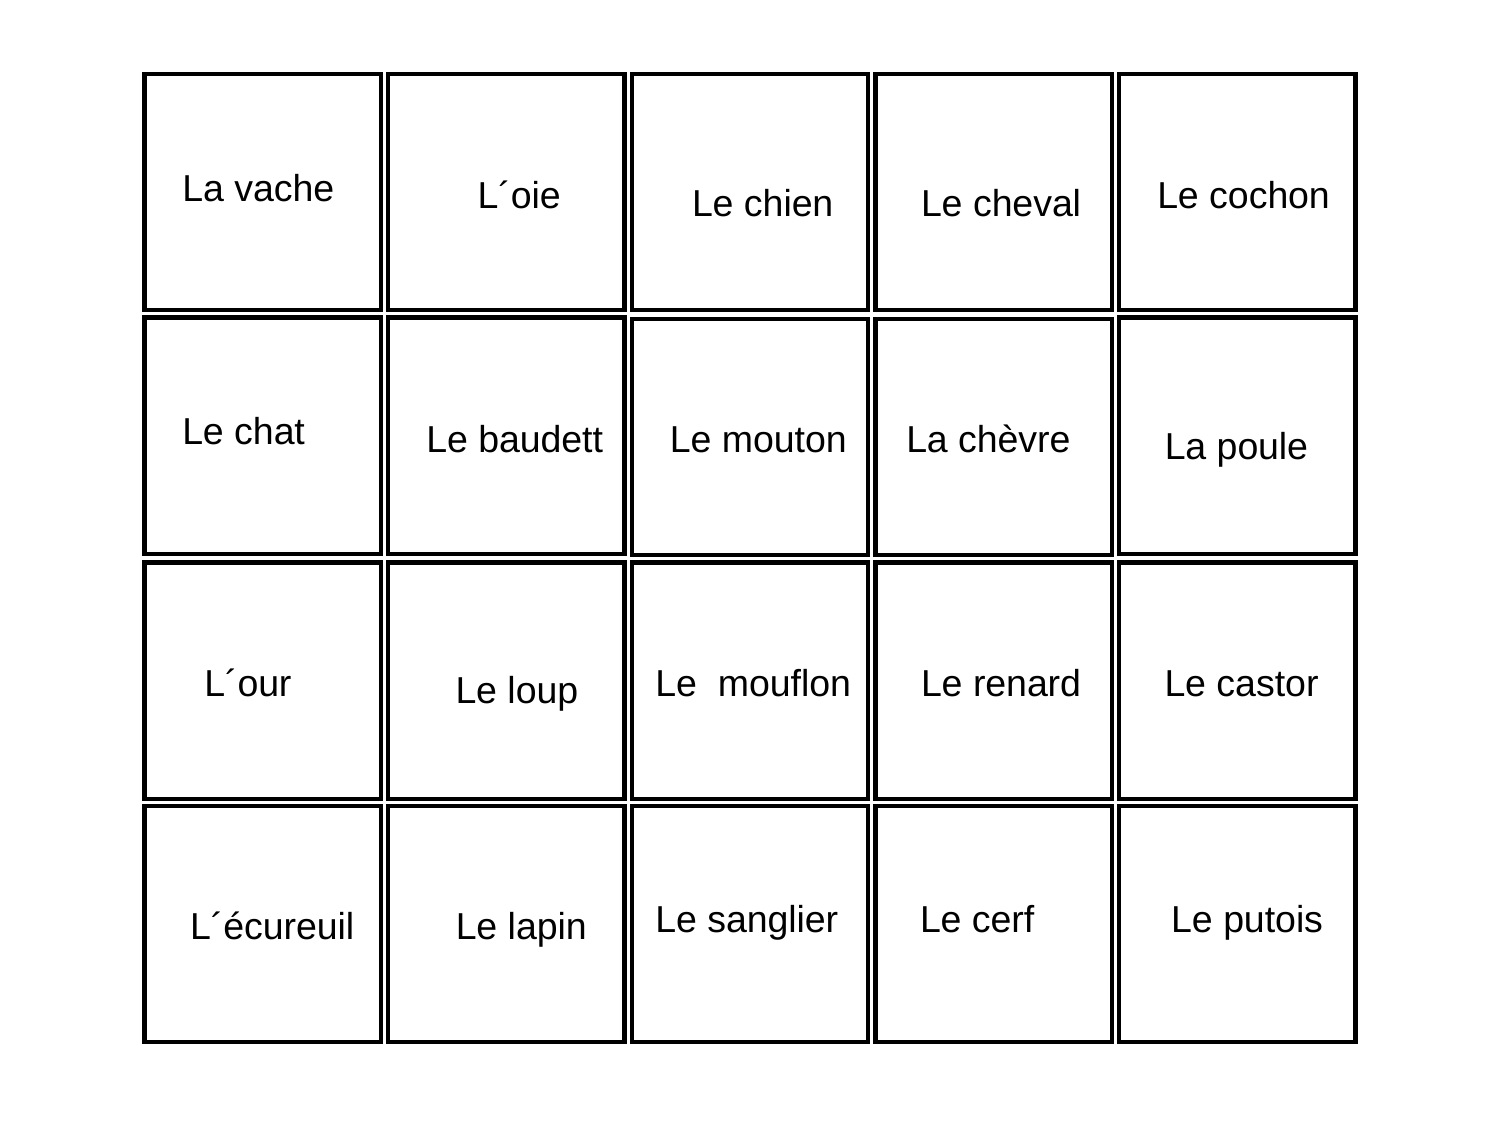

La vache
L´oie
Le cochon
Le chien
Le cheval
Le chat
Le baudett
Le mouton
La chèvre
La poule
L´our
Le mouflon
Le renard
Le castor
Le loup
Le sanglier
Le cerf
Le putois
L´écureuil
Le lapin